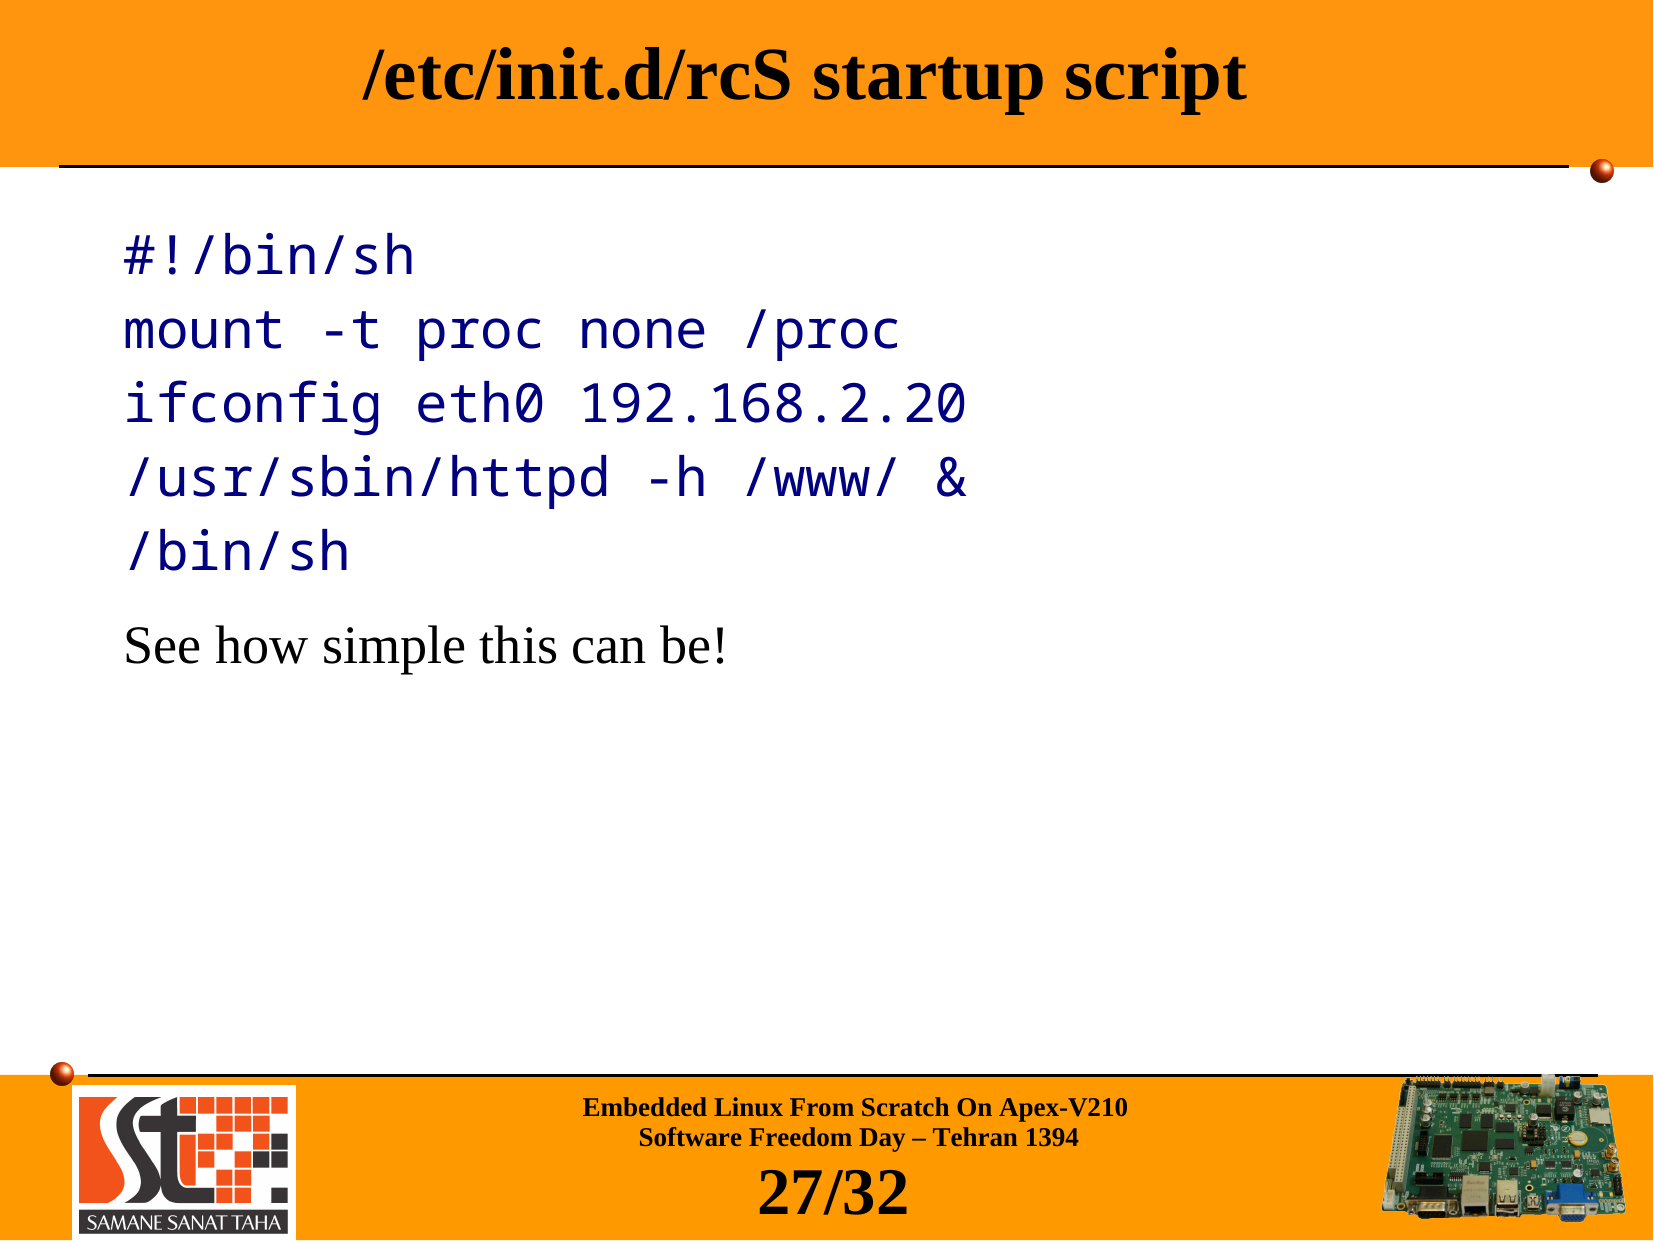

# /etc/init.d/rcS startup script
#!/bin/sh
mount -t proc none /proc
ifconfig eth0 192.168.2.20
/usr/sbin/httpd -h /www/ &
/bin/sh
See how simple this can be!